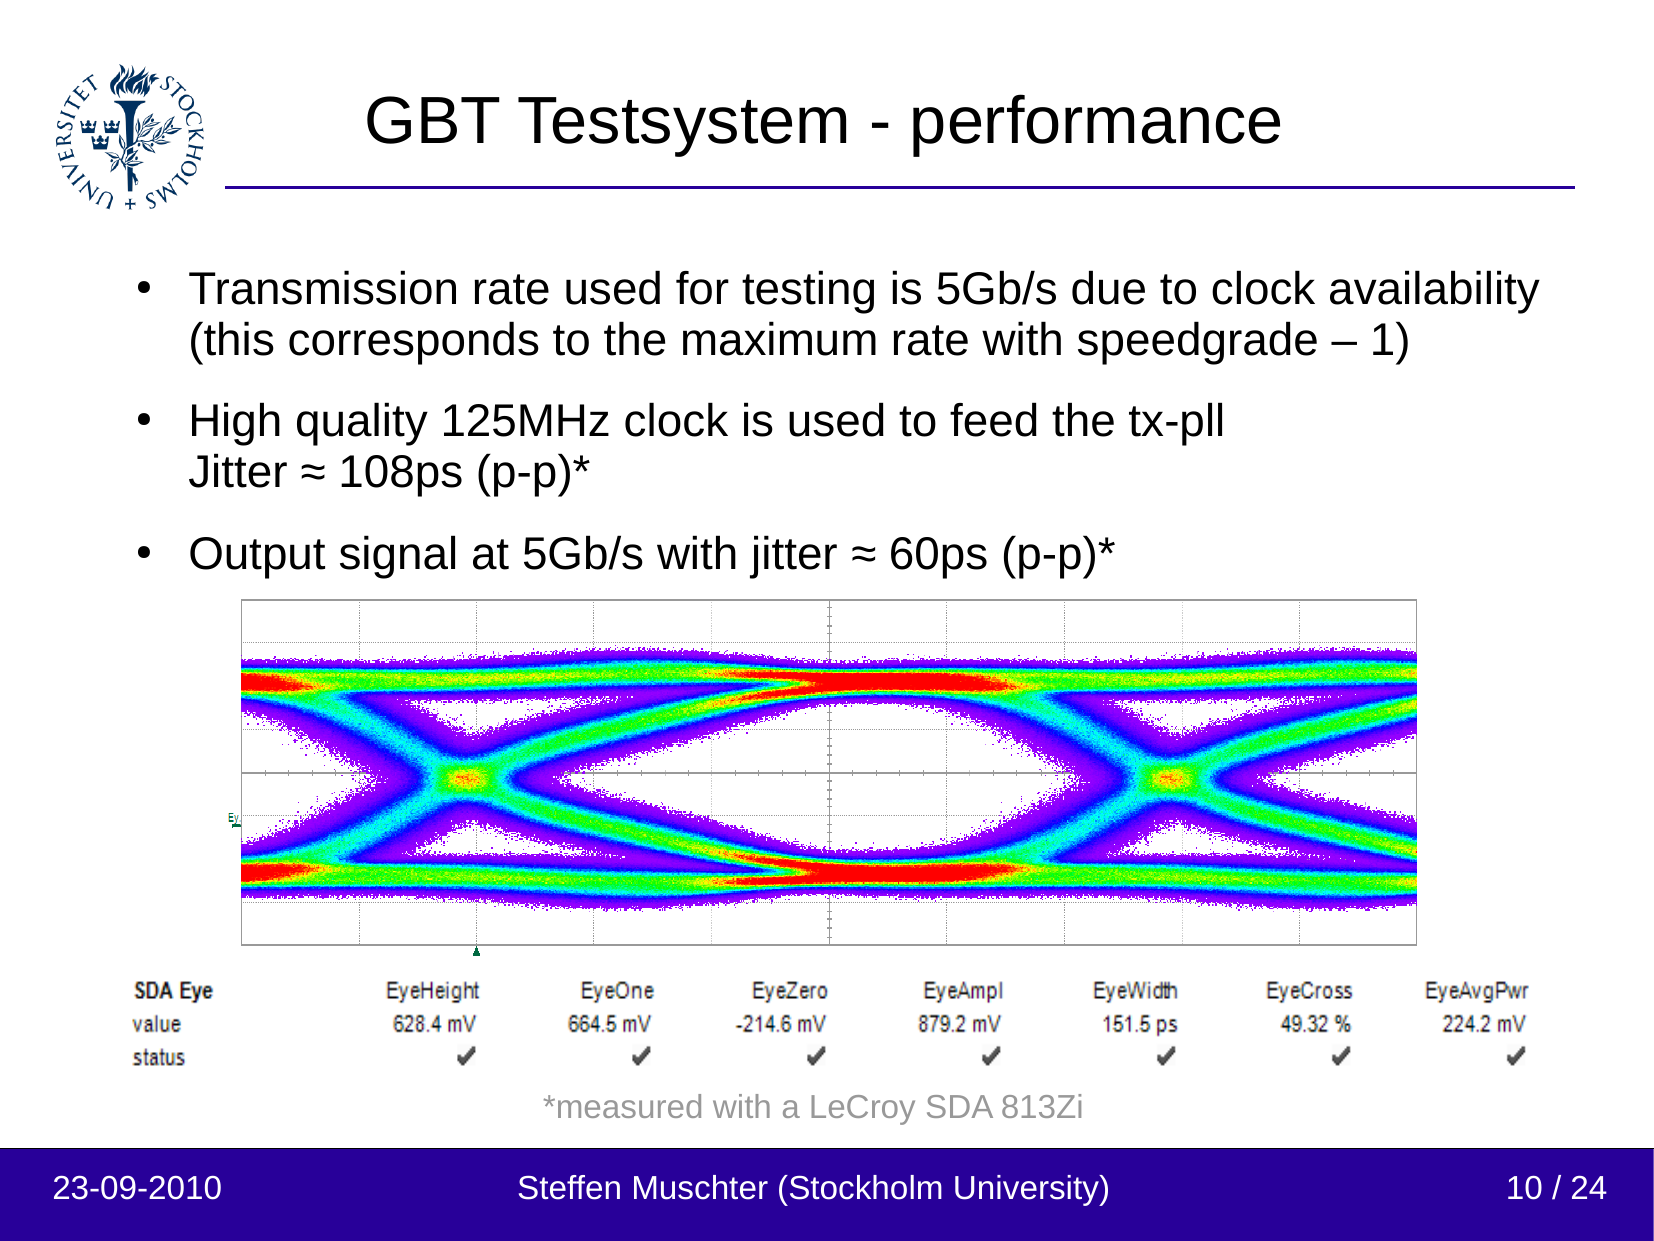

GBT Testsystem - performance
Transmission rate used for testing is 5Gb/s due to clock availability
(this corresponds to the maximum rate with speedgrade – 1)
High quality 125MHz clock is used to feed the tx-pll
Jitter ≈ 108ps (p-p)*
Output signal at 5Gb/s with jitter ≈ 60ps (p-p)*
*measured with a LeCroy SDA 813Zi
10 / 24